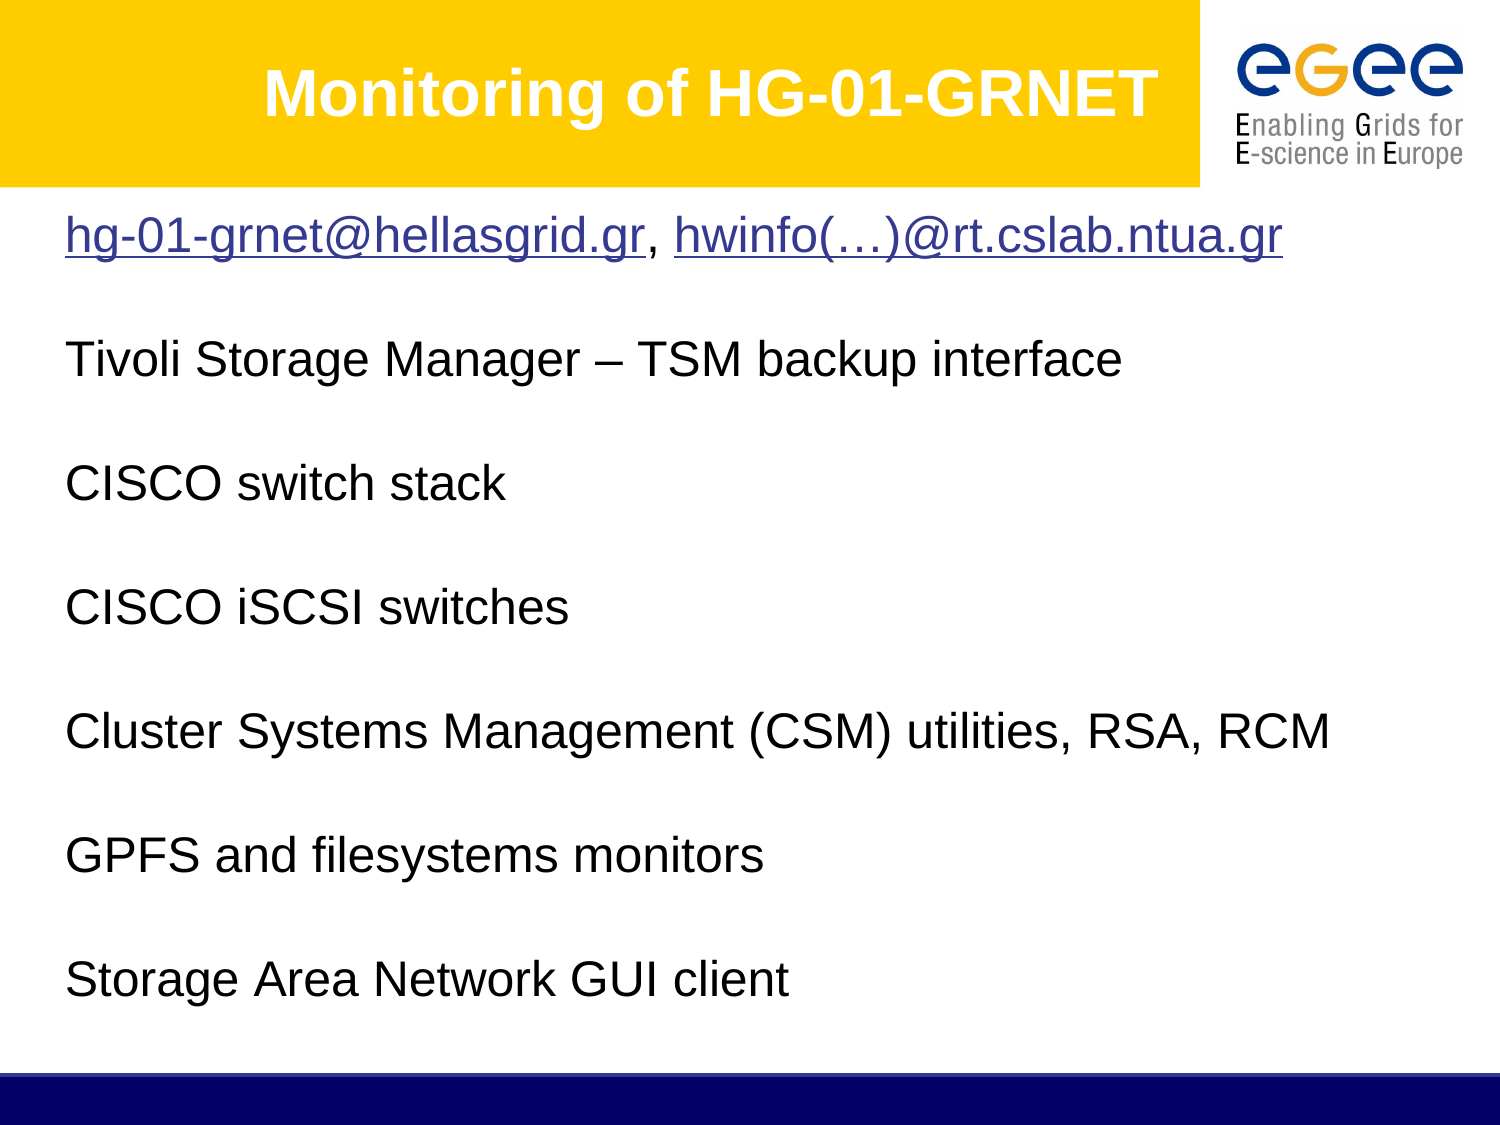

# Monitoring of HG-01-GRNET
hg-01-grnet@hellasgrid.gr, hwinfo(…)@rt.cslab.ntua.gr
Tivoli Storage Manager – TSM backup interface
CISCO switch stack
CISCO iSCSI switches
Cluster Systems Management (CSM) utilities, RSA, RCM
GPFS and filesystems monitors
Storage Area Network GUI client